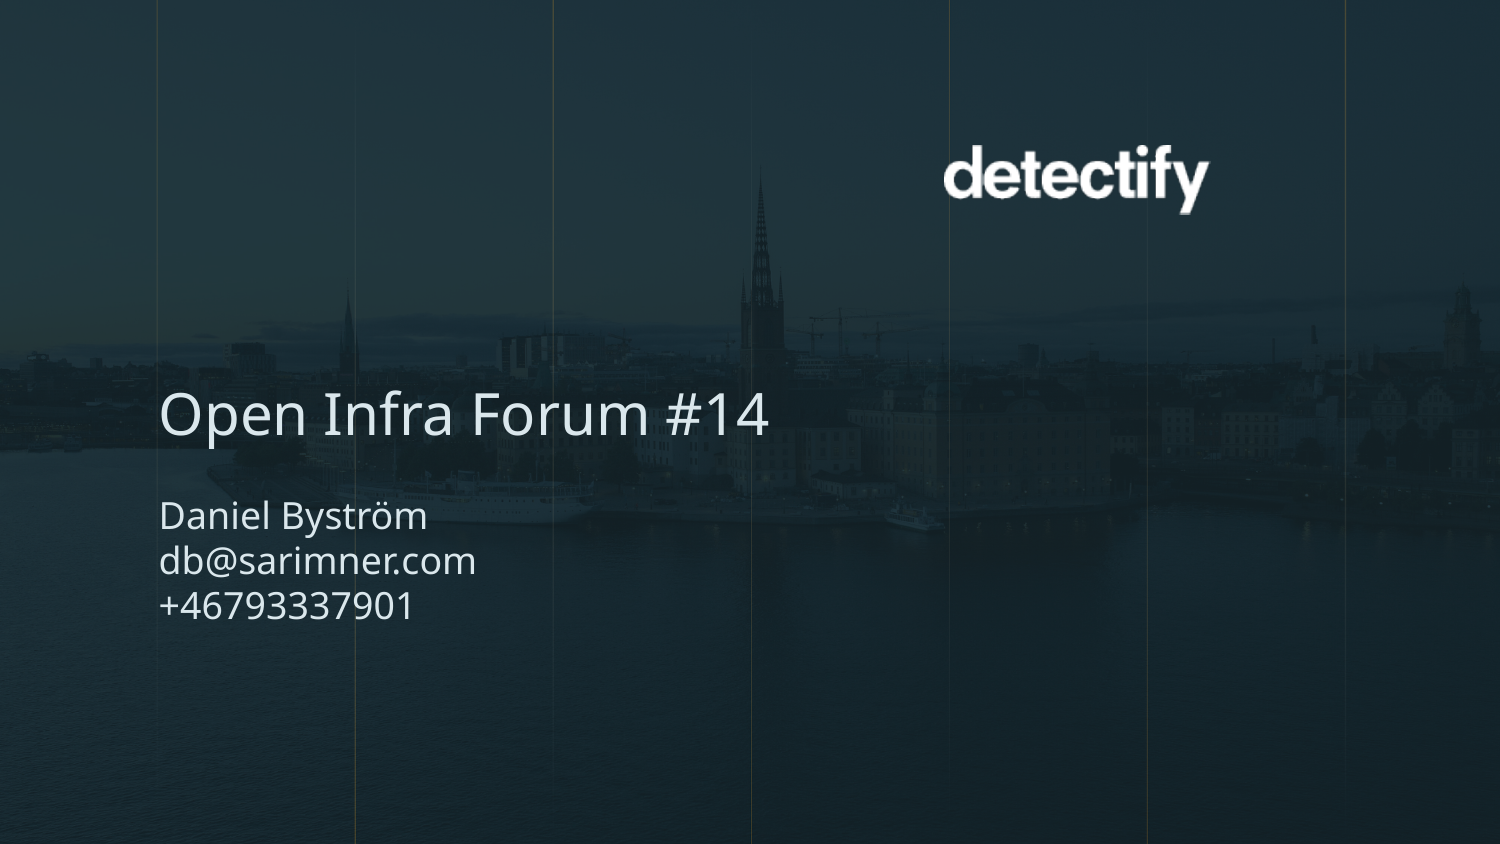

Open Infra Forum #14
Daniel Byström
db@sarimner.com
+46793337901